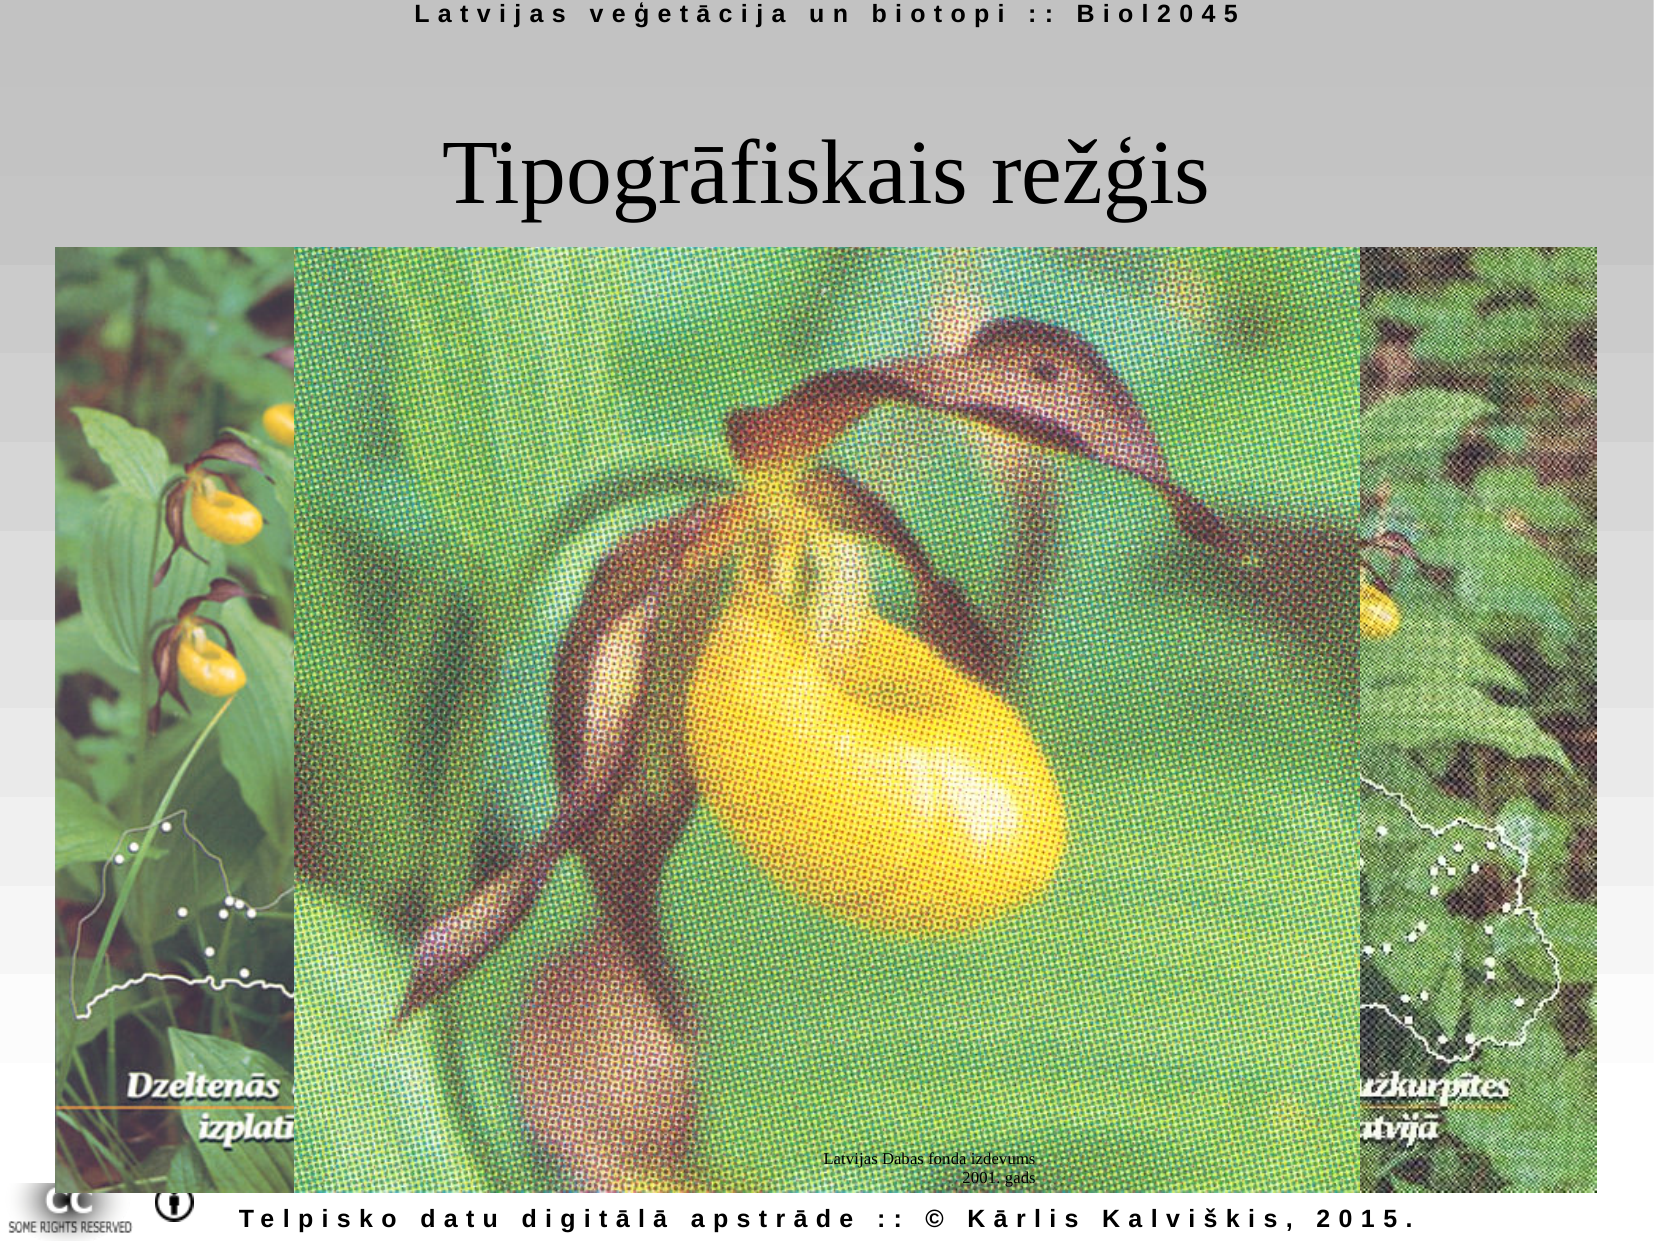

# Tipogrāfiskais režģis
Latvijas Dabas fonda izdevums
2001. gads